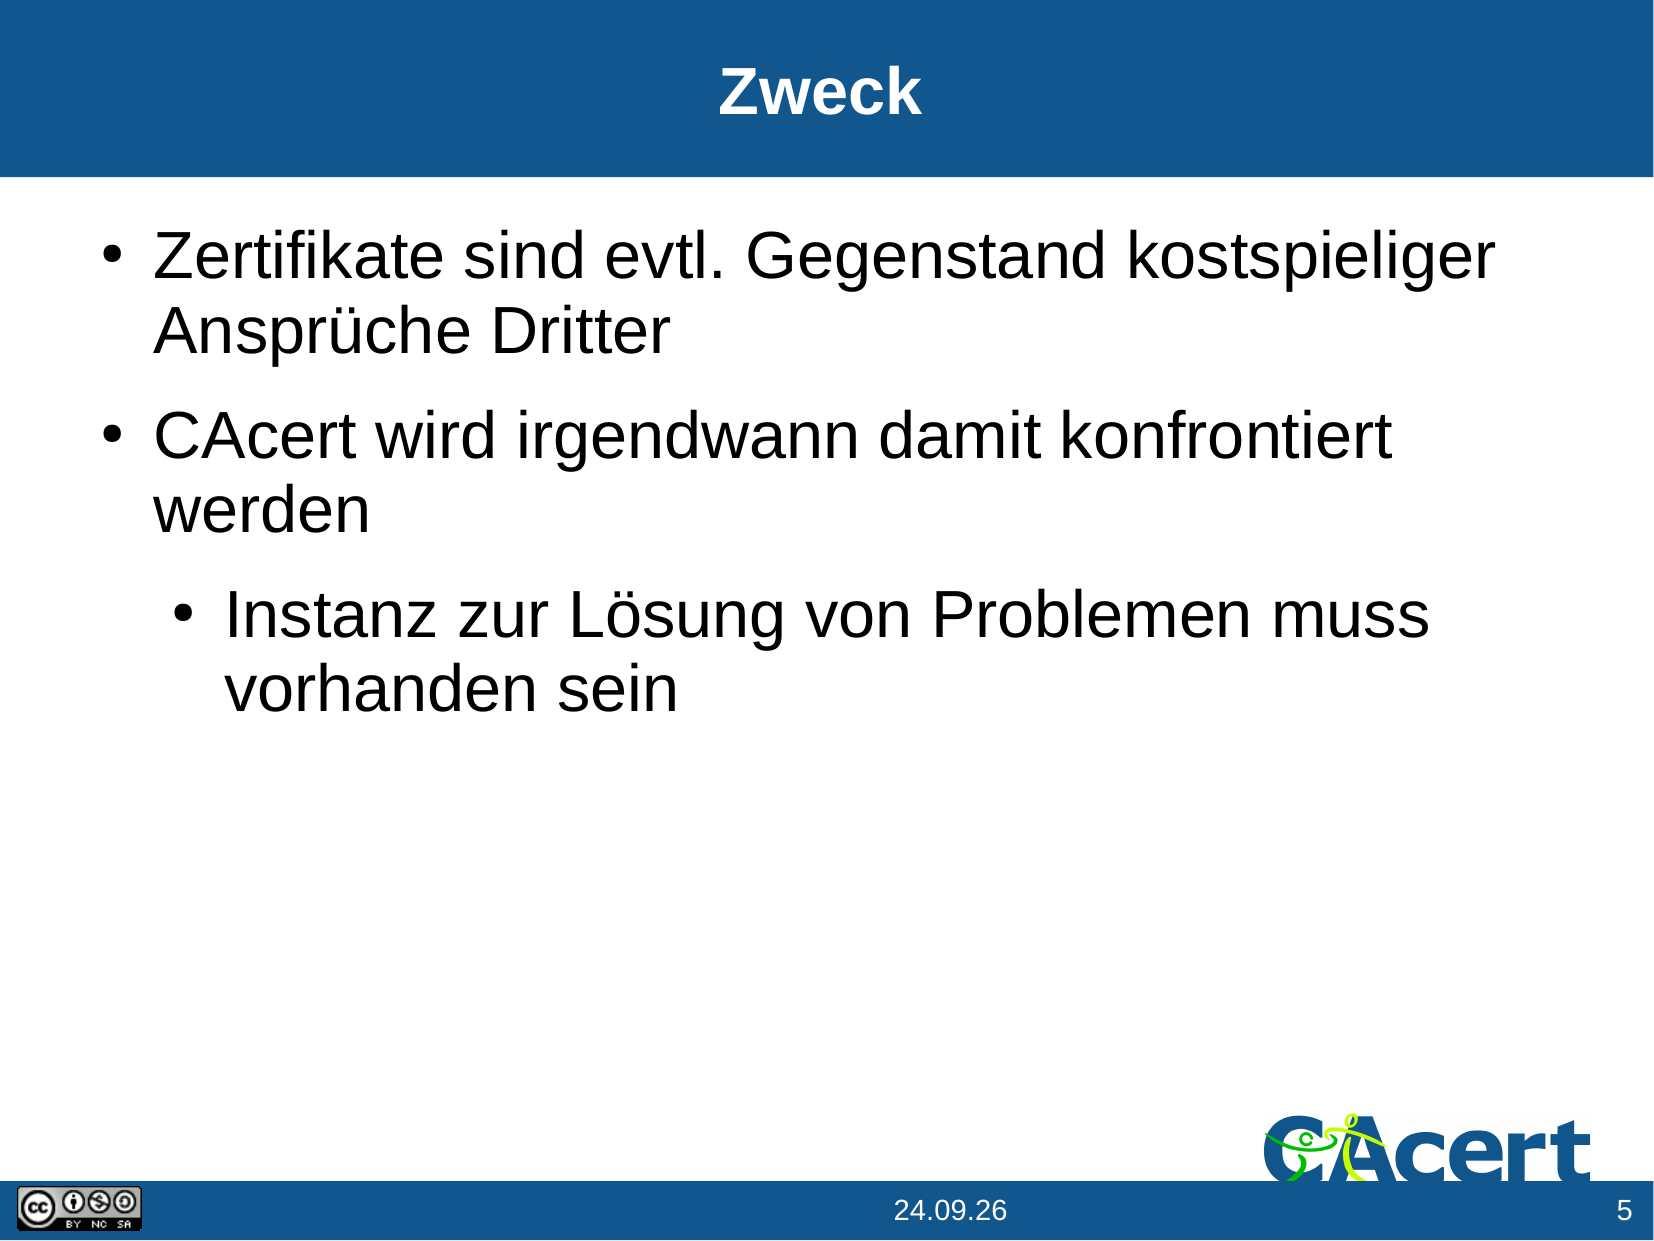

# Zweck
Zertifikate sind evtl. Gegenstand kostspieliger Ansprüche Dritter
CAcert wird irgendwann damit konfrontiert werden
Instanz zur Lösung von Problemen muss vorhanden sein